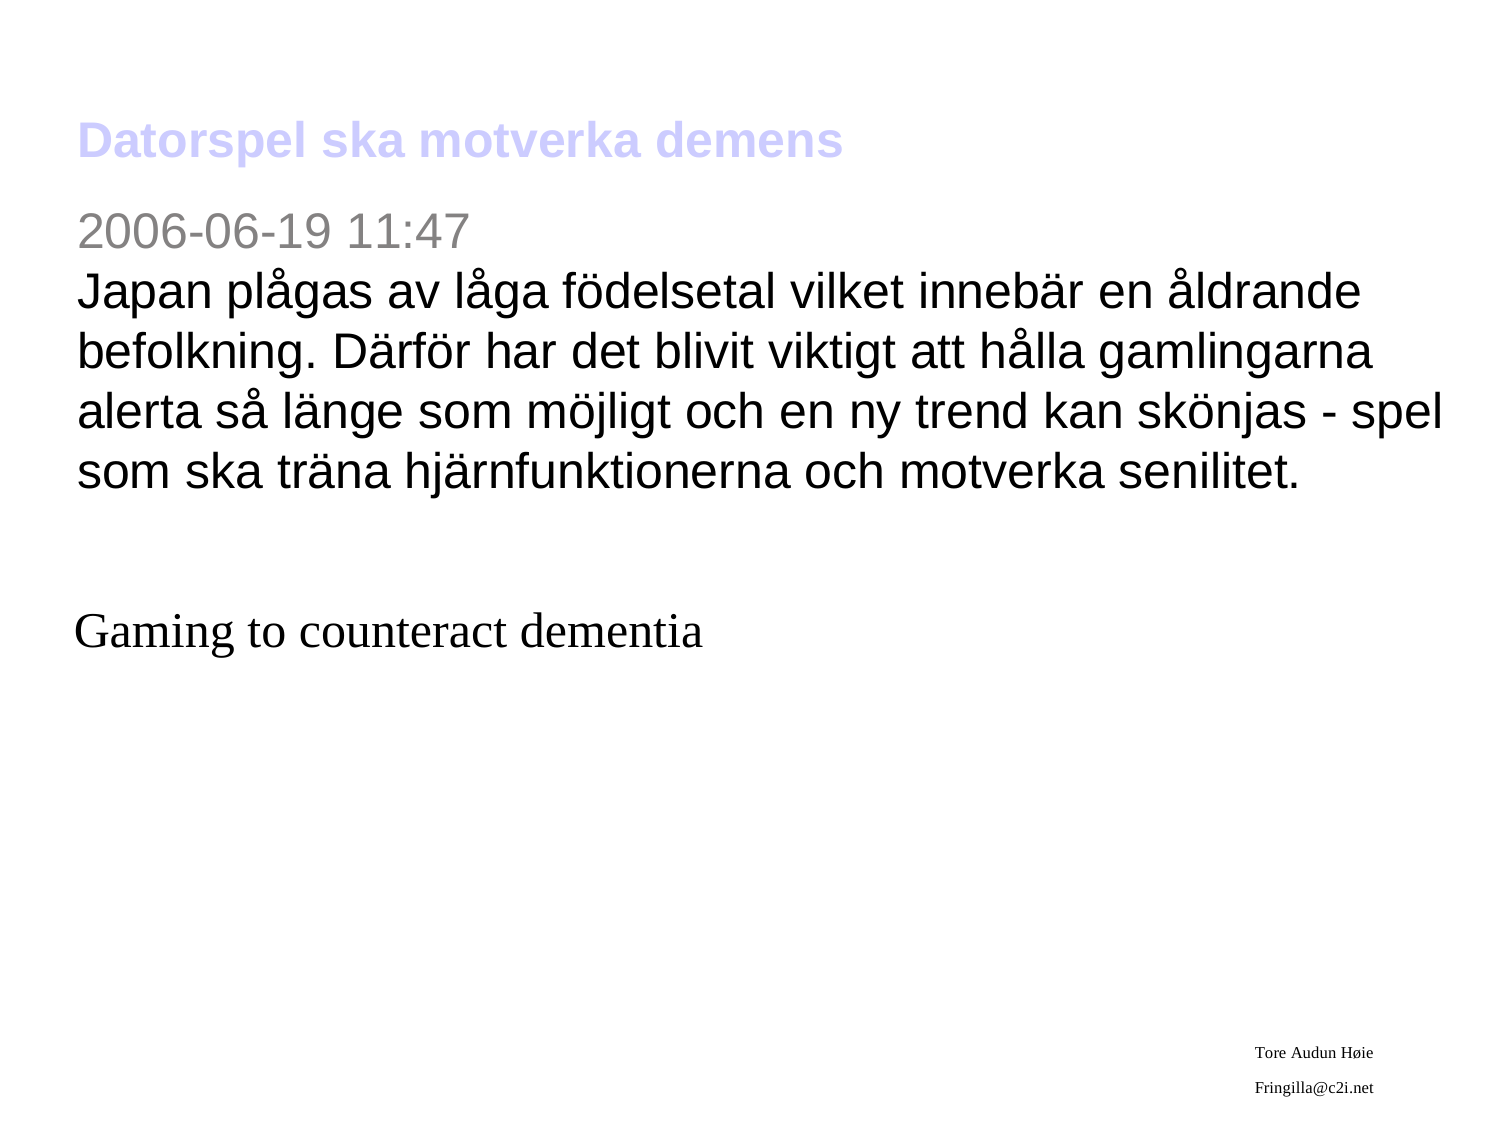

Datorspel ska motverka demens
2006-06-19 11:47
Japan plågas av låga födelsetal vilket innebär en åldrande befolkning. Därför har det blivit viktigt att hålla gamlingarna alerta så länge som möjligt och en ny trend kan skönjas - spel som ska träna hjärnfunktionerna och motverka senilitet.
Gaming to counteract dementia
Tore Audun Høie
Fringilla@c2i.net